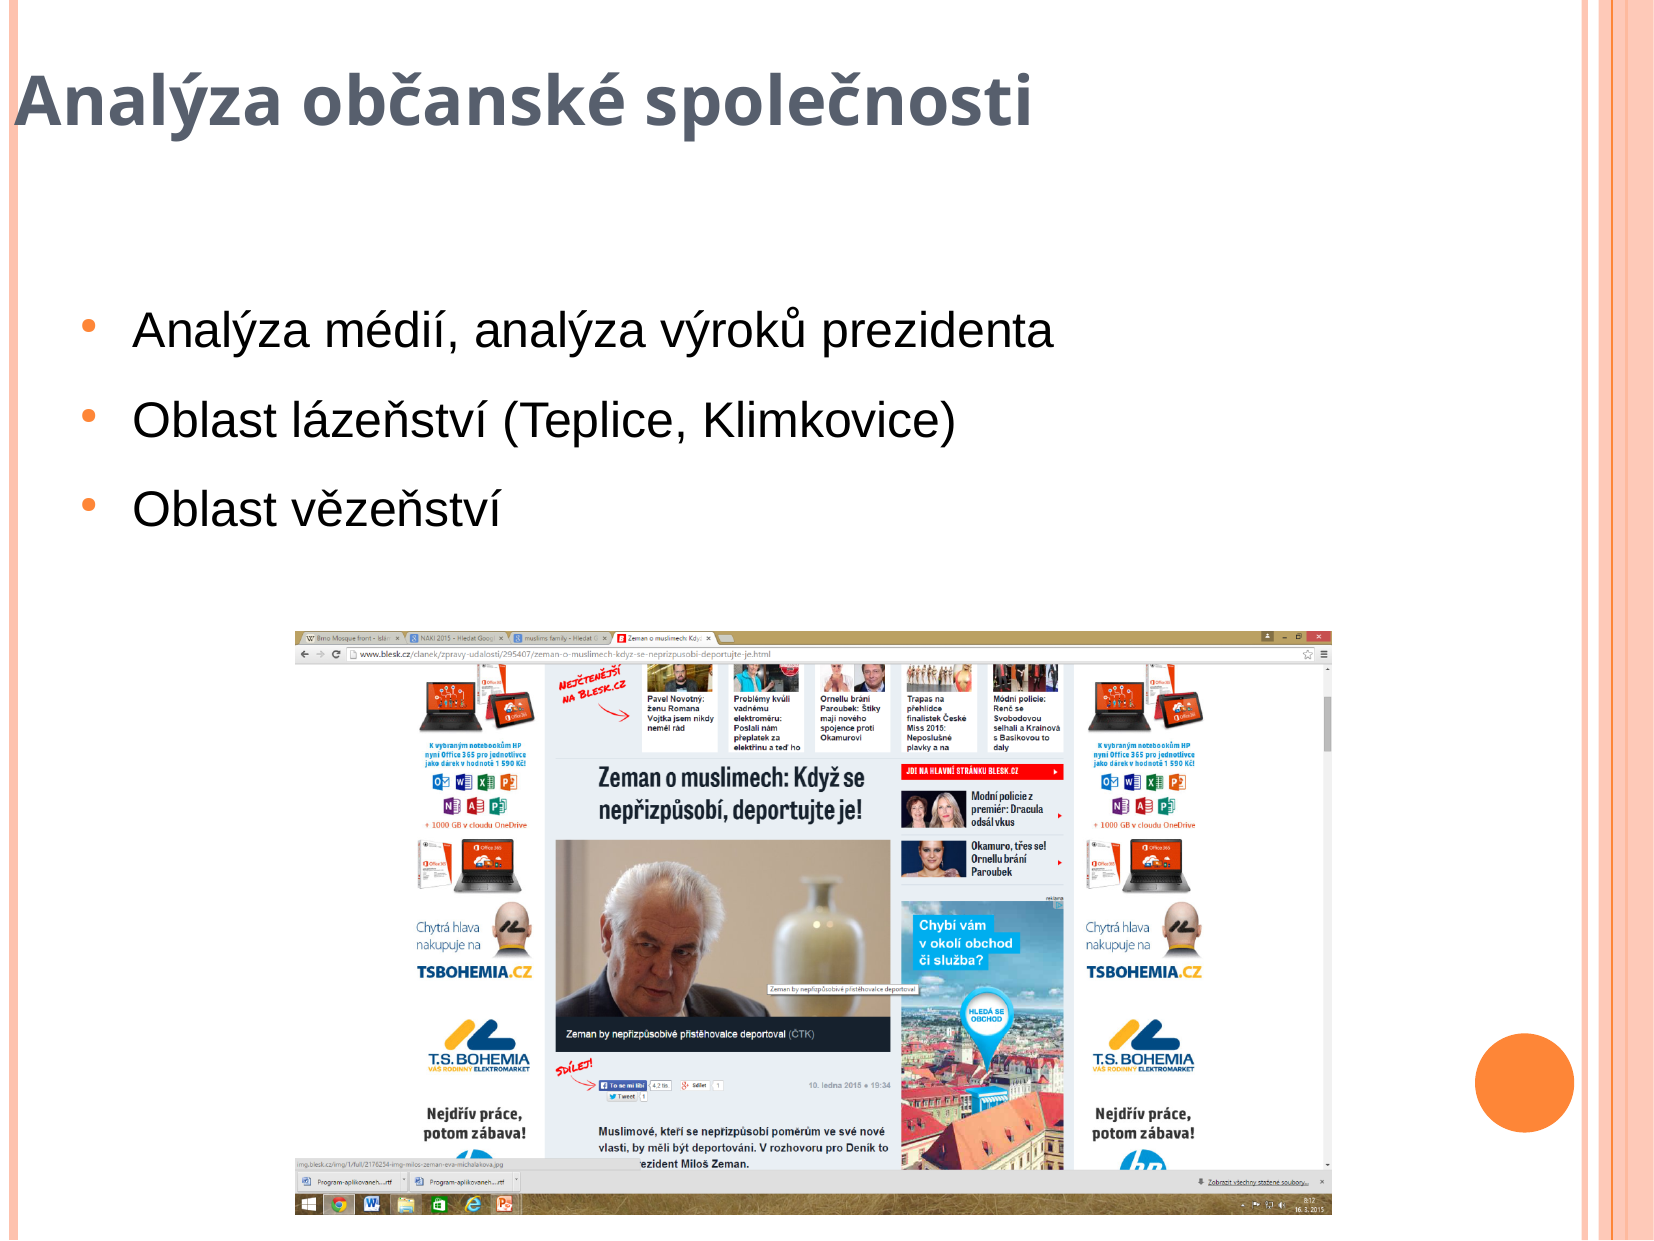

# Analýza občanské společnosti
Analýza médií, analýza výroků prezidenta
Oblast lázeňství (Teplice, Klimkovice)
Oblast vězeňství